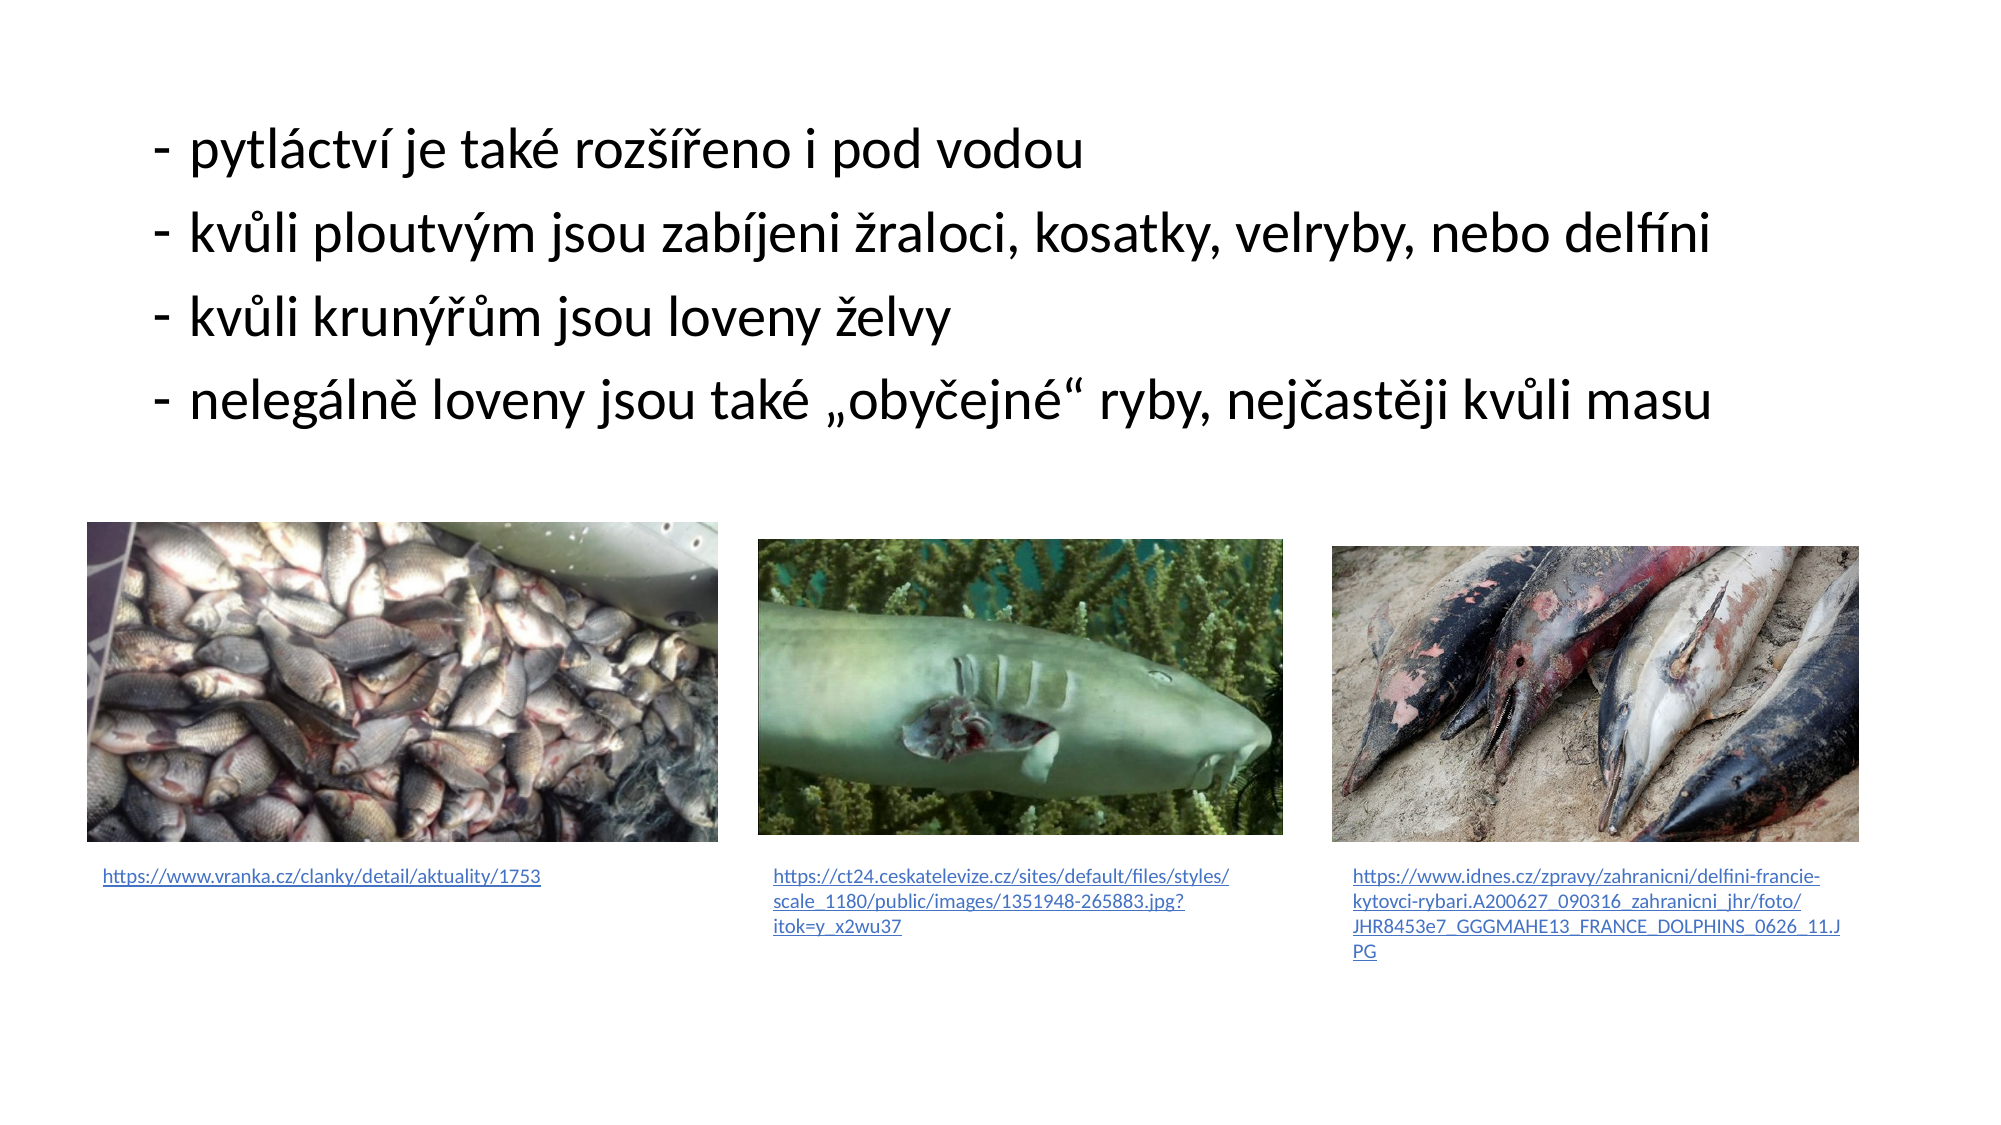

# pytláctví je také rozšířeno i pod vodou
kvůli ploutvým jsou zabíjeni žraloci, kosatky, velryby, nebo delfíni
kvůli krunýřům jsou loveny želvy
nelegálně loveny jsou také „obyčejné“ ryby, nejčastěji kvůli masu
https://ct24.ceskatelevize.cz/sites/default/files/styles/scale_1180/public/images/1351948-265883.jpg?itok=y_x2wu37
https://www.idnes.cz/zpravy/zahranicni/delfini-francie-kytovci-rybari.A200627_090316_zahranicni_jhr/foto/JHR8453e7_GGGMAHE13_FRANCE_DOLPHINS_0626_11.JPG
https://www.vranka.cz/clanky/detail/aktuality/1753